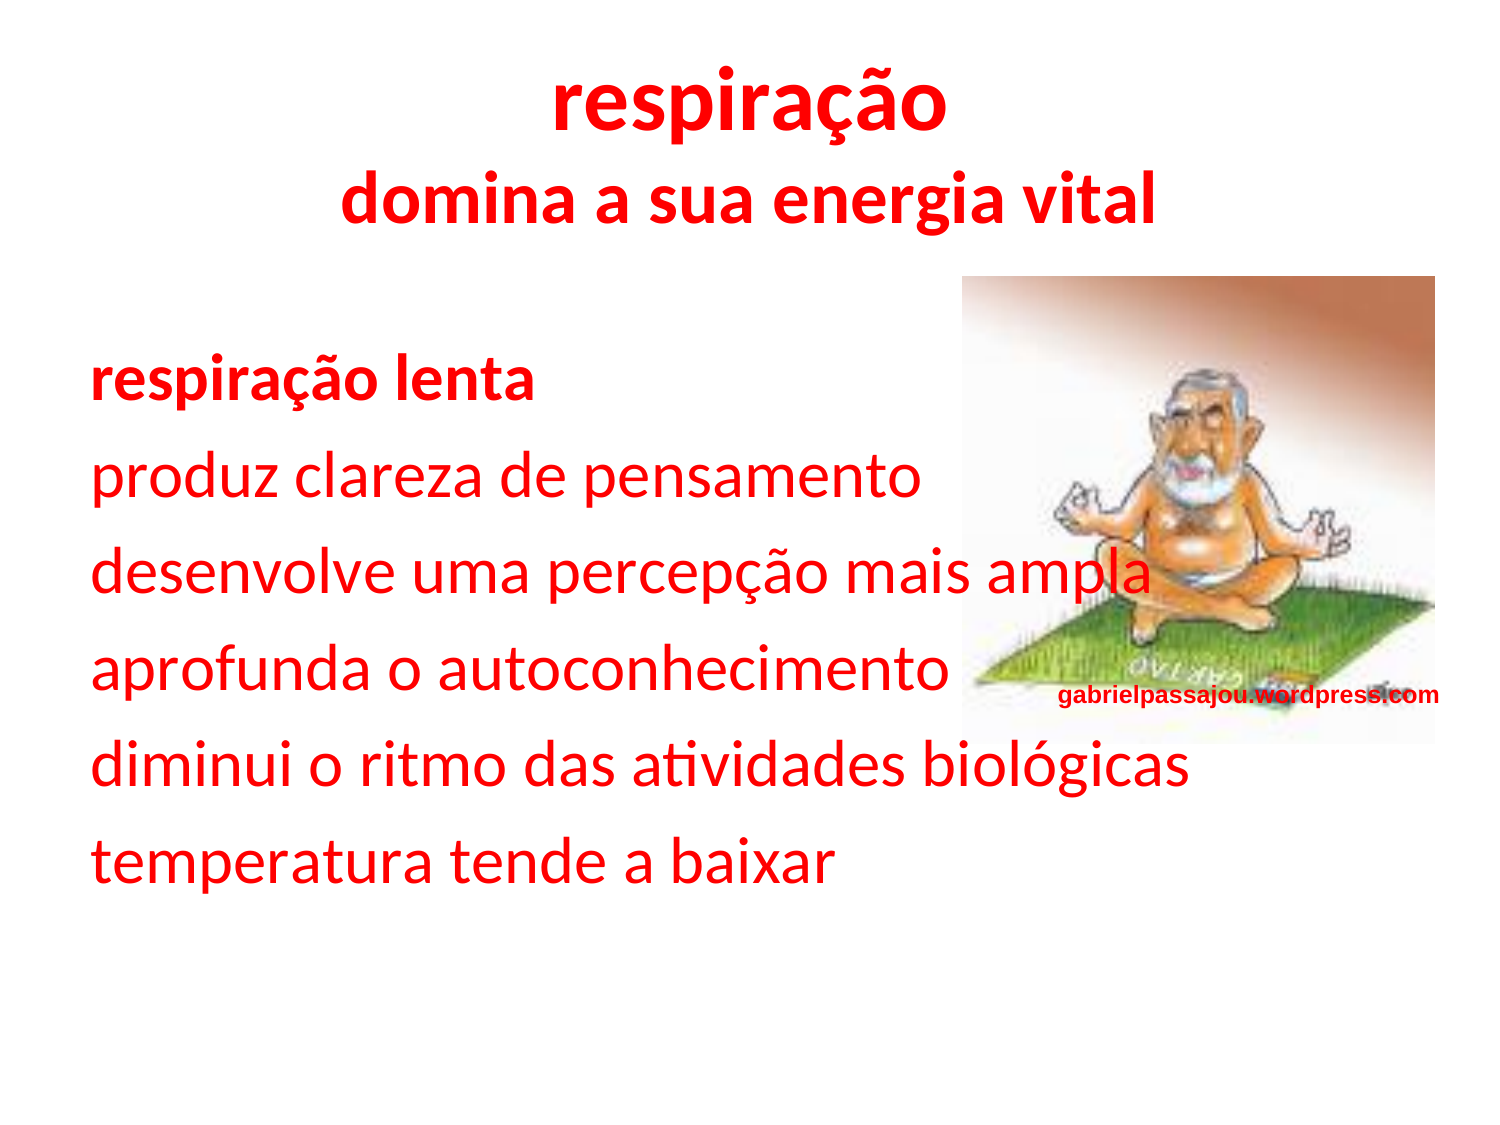

respiração
domina a sua energia vital
respiração lenta
produz clareza de pensamento
desenvolve uma percepção mais ampla
aprofunda o autoconhecimento
diminui o ritmo das atividades biológicas
temperatura tende a baixar
gabrielpassajou.wordpress.com